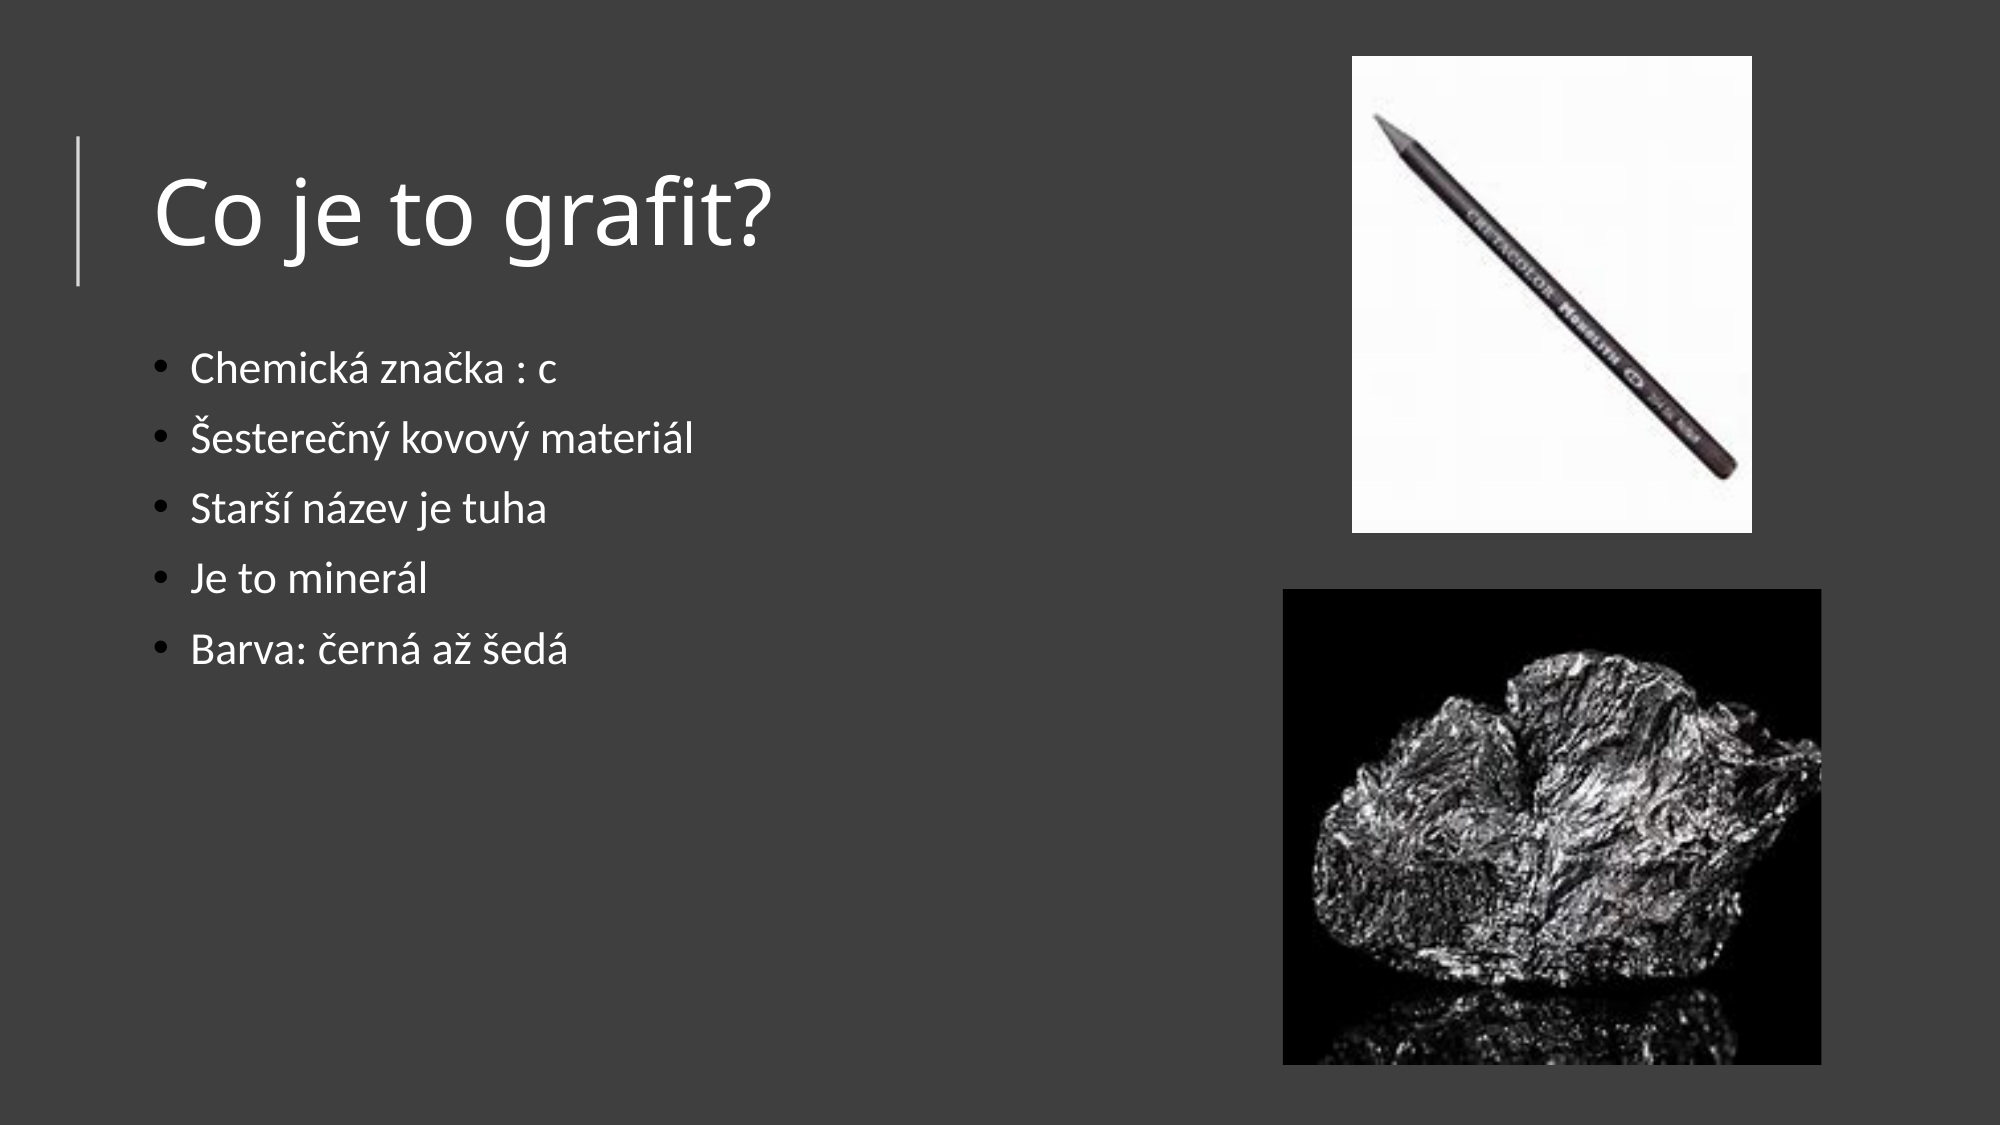

# Co je to grafit?
Chemická značka : c
Šesterečný kovový materiál
Starší název je tuha
Je to minerál
Barva: černá až šedá